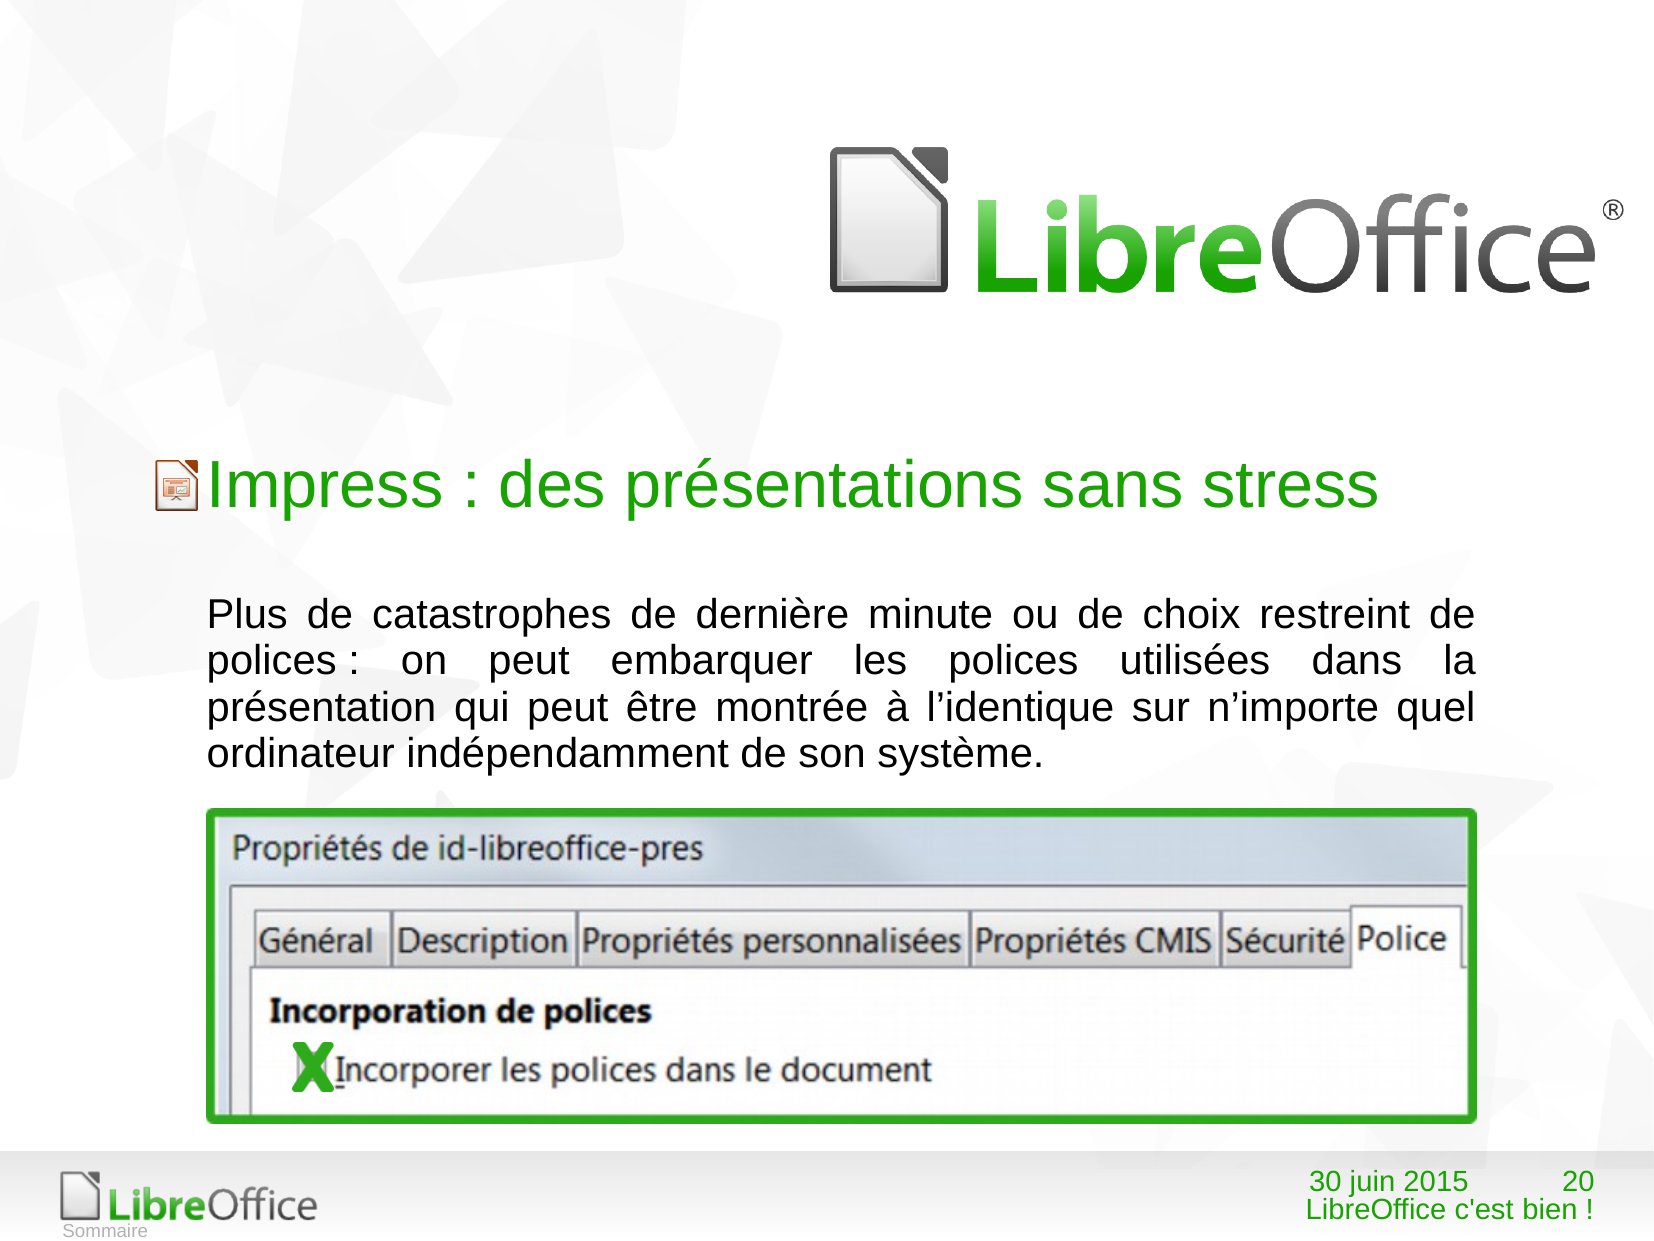

# Impress : des présentations sans stress
Plus de catastrophes de dernière minute ou de choix restreint de polices : on peut embarquer les polices utilisées dans la présentation qui peut être montrée à l’identique sur n’importe quel ordinateur indépendamment de son système.
30 juin 2015
20
LibreOffice c'est bien !